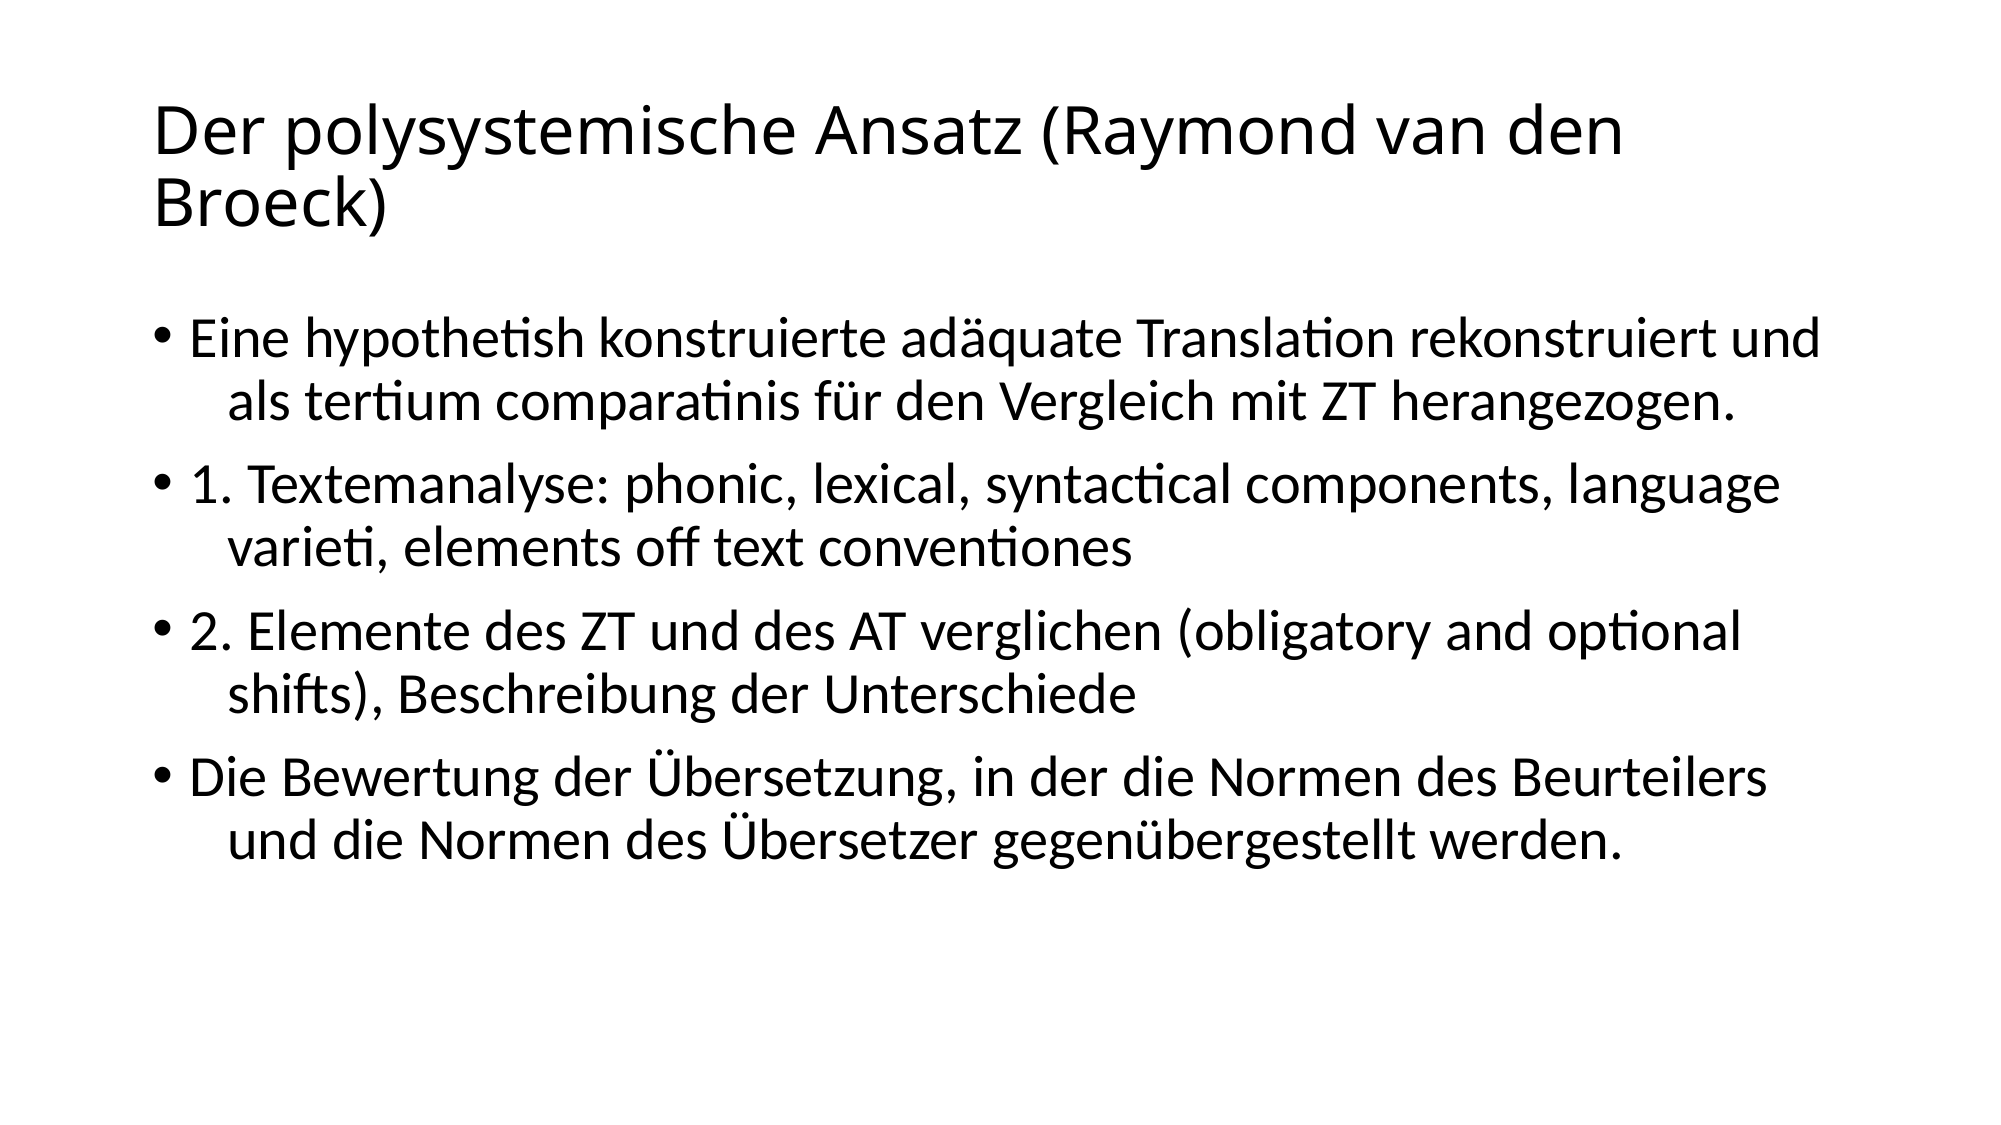

# Der polysystemische Ansatz (Raymond van den Broeck)
Eine hypothetish konstruierte adäquate Translation rekonstruiert und als tertium comparatinis für den Vergleich mit ZT herangezogen.
1. Textemanalyse: phonic, lexical, syntactical components, language varieti, elements off text conventiones
2. Elemente des ZT und des AT verglichen (obligatory and optional shifts), Beschreibung der Unterschiede
Die Bewertung der Übersetzung, in der die Normen des Beurteilers und die Normen des Übersetzer gegenübergestellt werden.